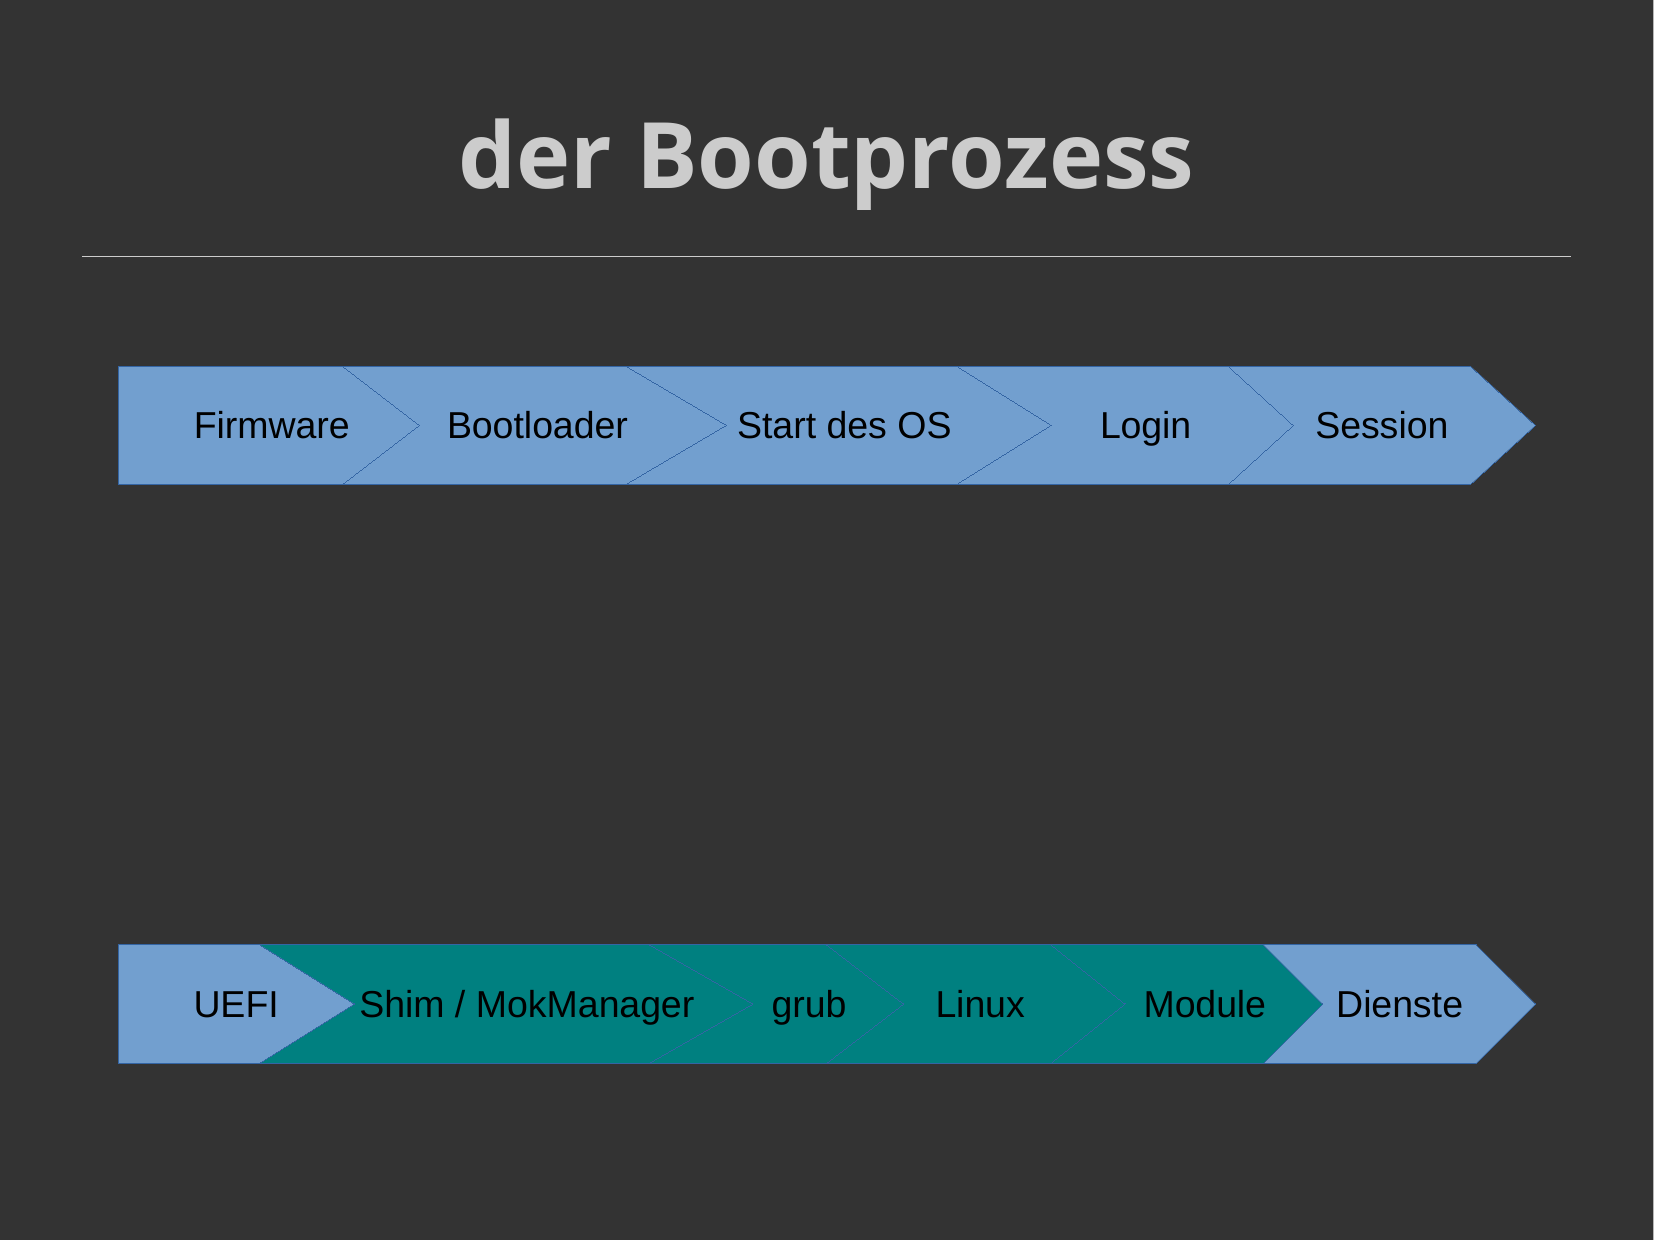

# der Bootprozess
Firmware
Bootloader
Start des OS
Login
Session
UEFI
Shim / MokManager
grub
Linux
Module
Dienste